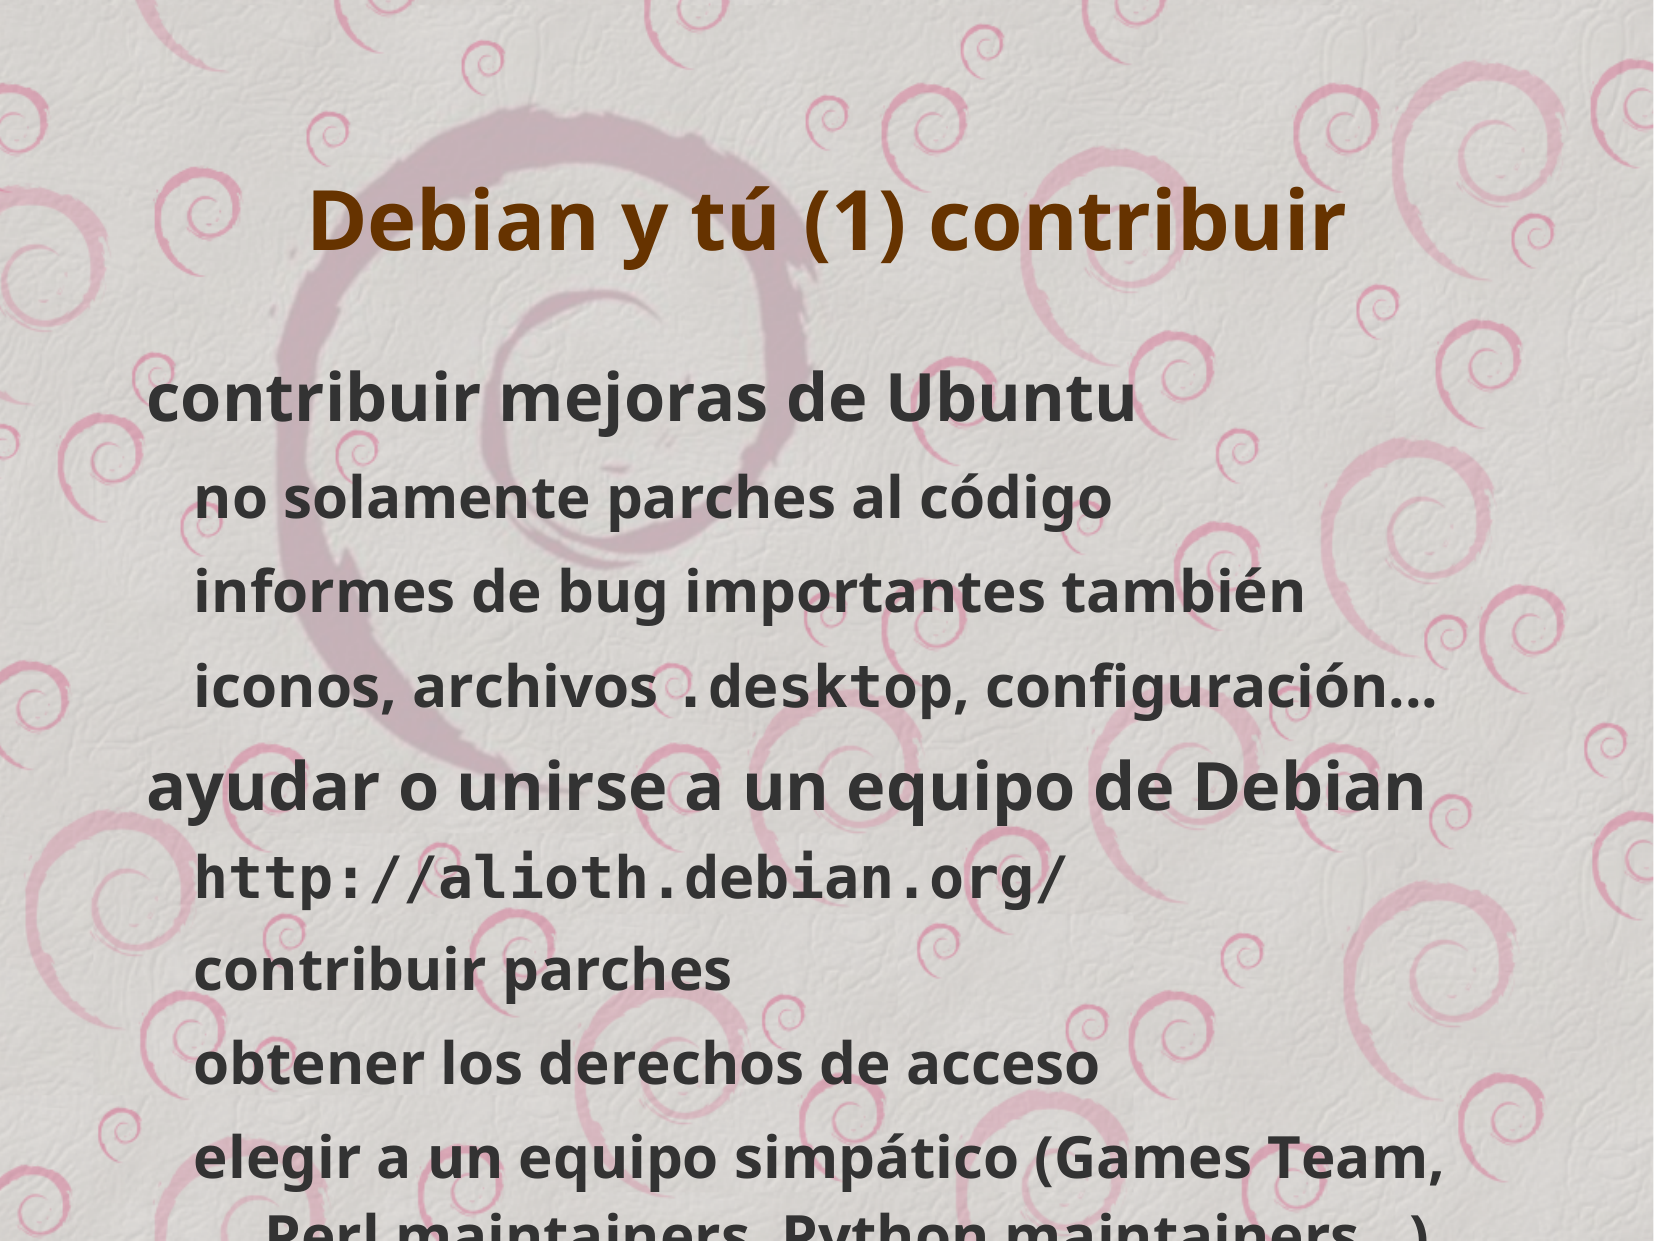

# Debian y tú (1) contribuir
contribuir mejoras de Ubuntu
no solamente parches al código
informes de bug importantes también
iconos, archivos .desktop, configuración...
ayudar o unirse a un equipo de Debian
http://alioth.debian.org/
contribuir parches
obtener los derechos de acceso
elegir a un equipo simpático (Games Team, Perl maintainers, Python maintainers...)